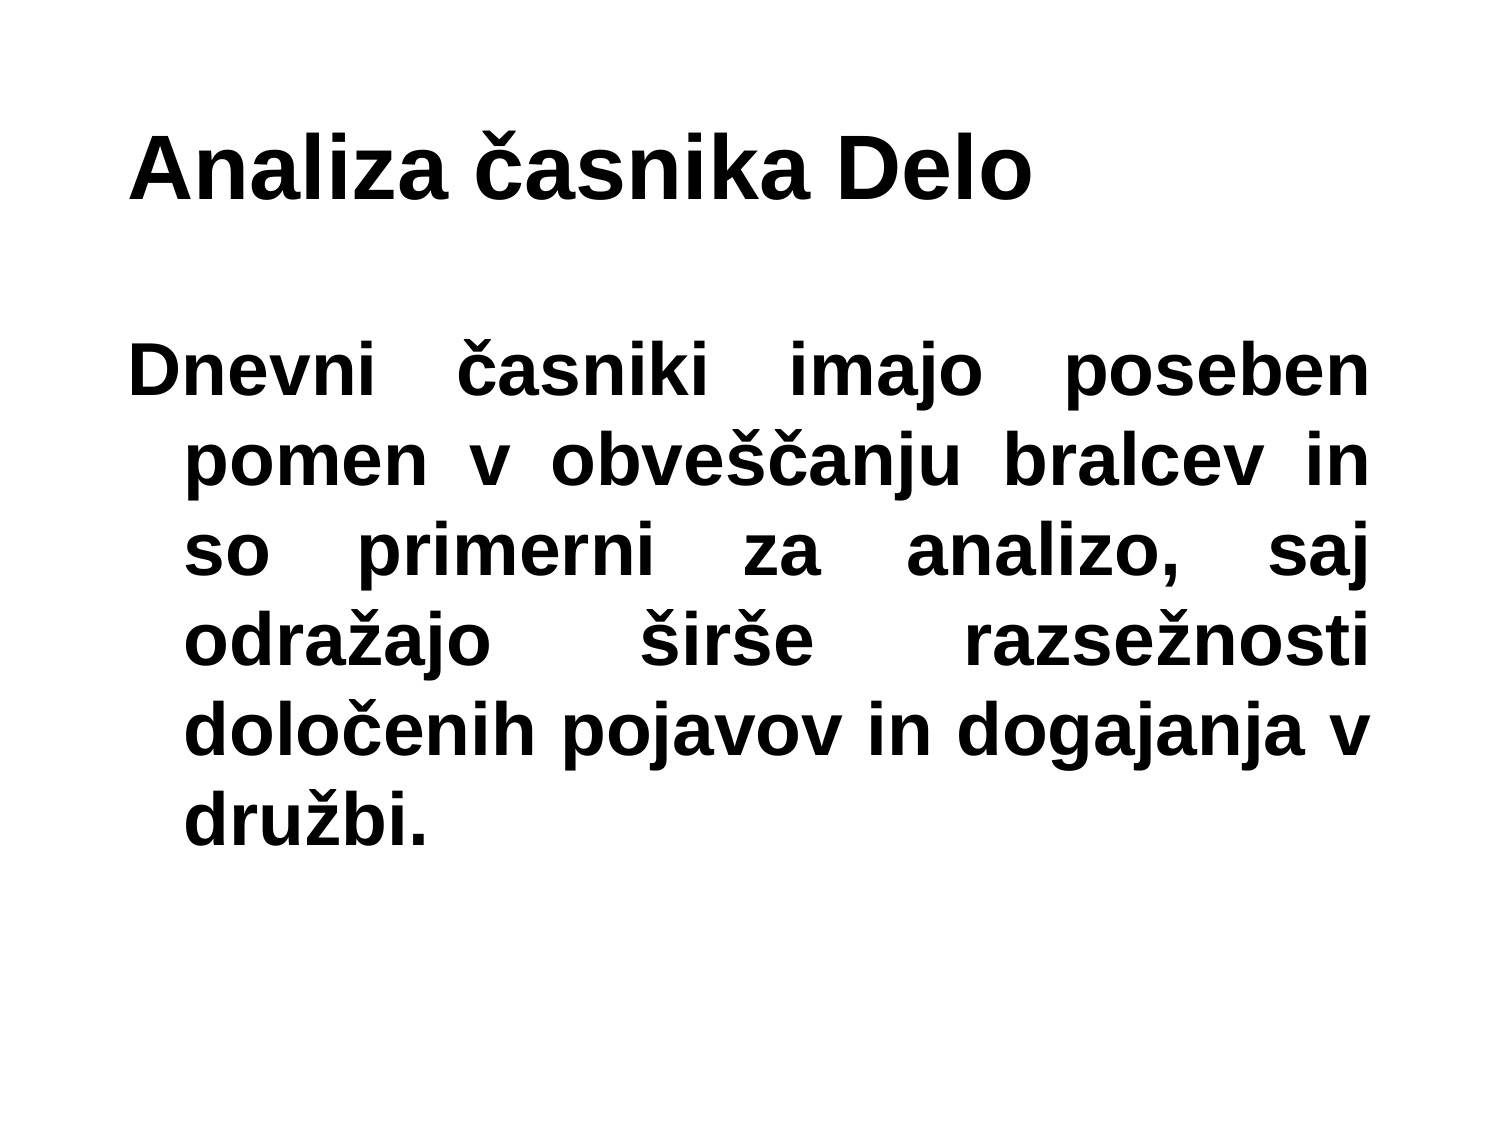

# Analiza časnika Delo
Dnevni časniki imajo poseben pomen v obveščanju bralcev in so primerni za analizo, saj odražajo širše razsežnosti določenih pojavov in dogajanja v družbi.